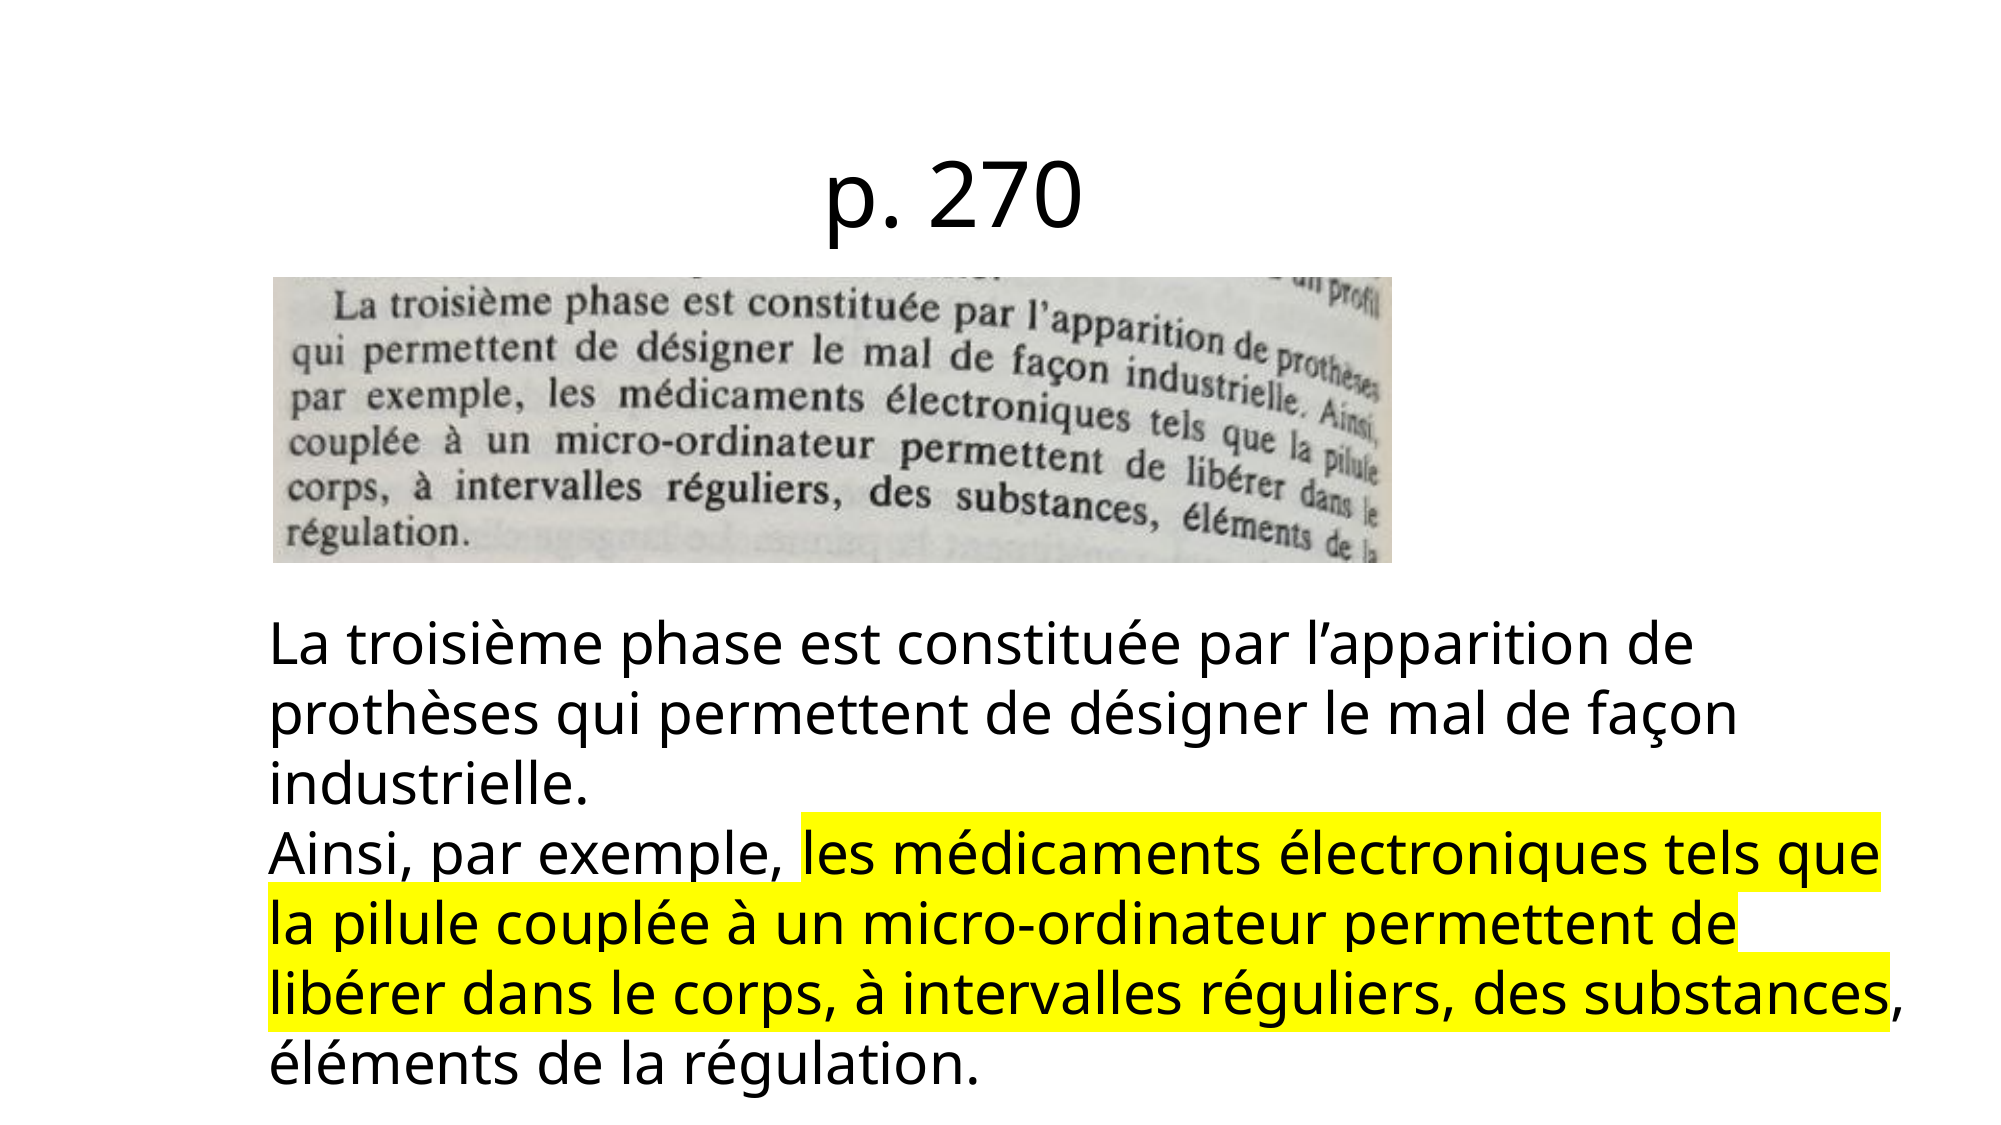

# p. 270
La troisième phase est constituée par l’apparition de prothèses qui permettent de désigner le mal de façon industrielle.
Ainsi, par exemple, les médicaments électroniques tels que la pilule couplée à un micro-ordinateur permettent de libérer dans le corps, à intervalles réguliers, des substances, éléments de la régulation.